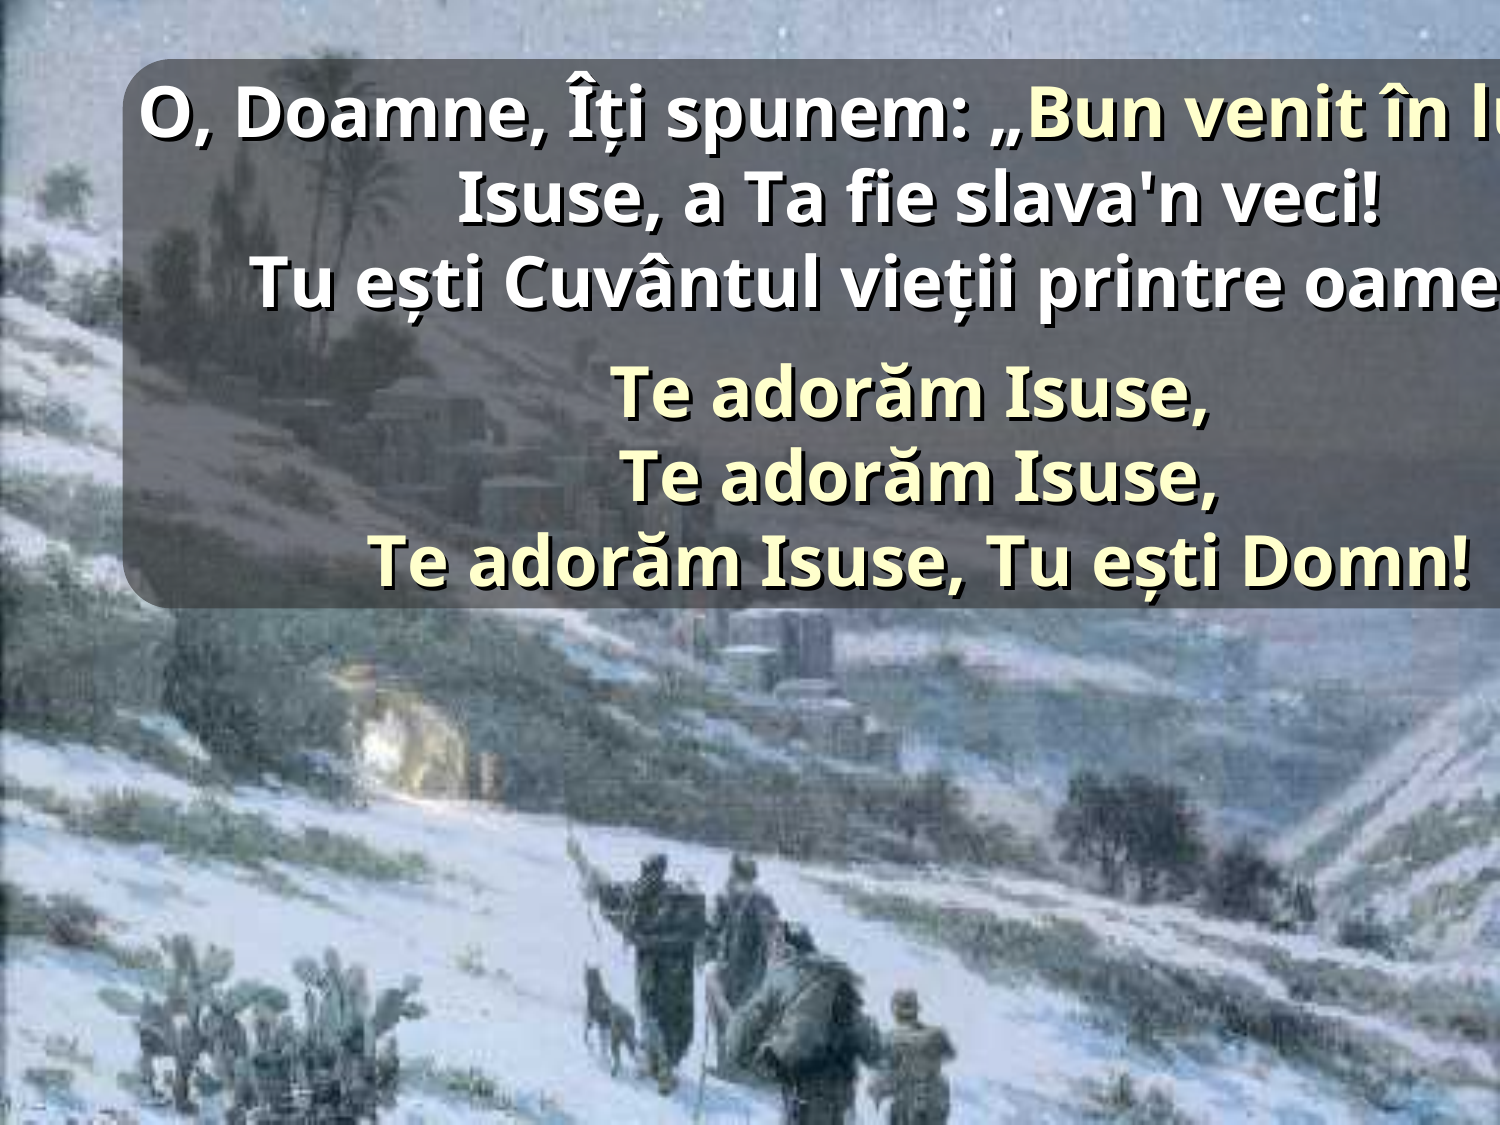

O, Doamne, Îţi spunem: „Bun venit în lume!”
Isuse, a Ta fie slava'n veci!
Tu eşti Cuvântul vieţii printre oameni!
Te adorăm Isuse,
Te adorăm Isuse,
Te adorăm Isuse, Tu eşti Domn!